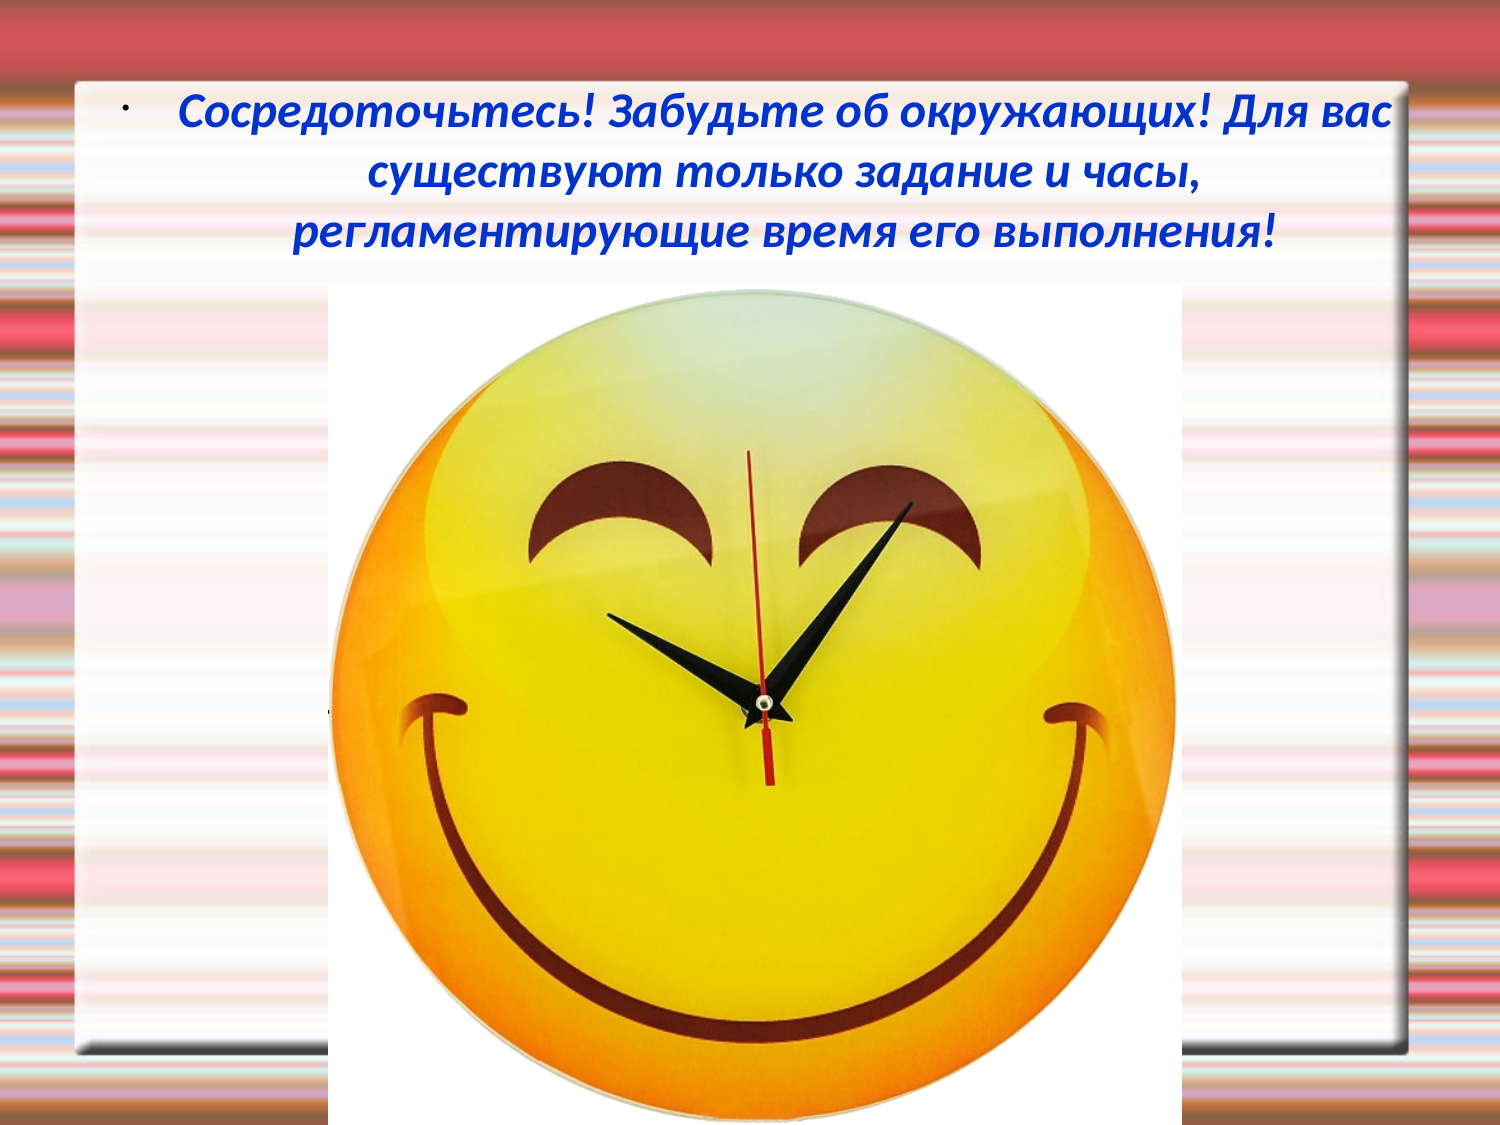

# Сосредоточьтесь! Забудьте об окружающих! Для вас существуют только задание и часы, регламентирующие время его выполнения!